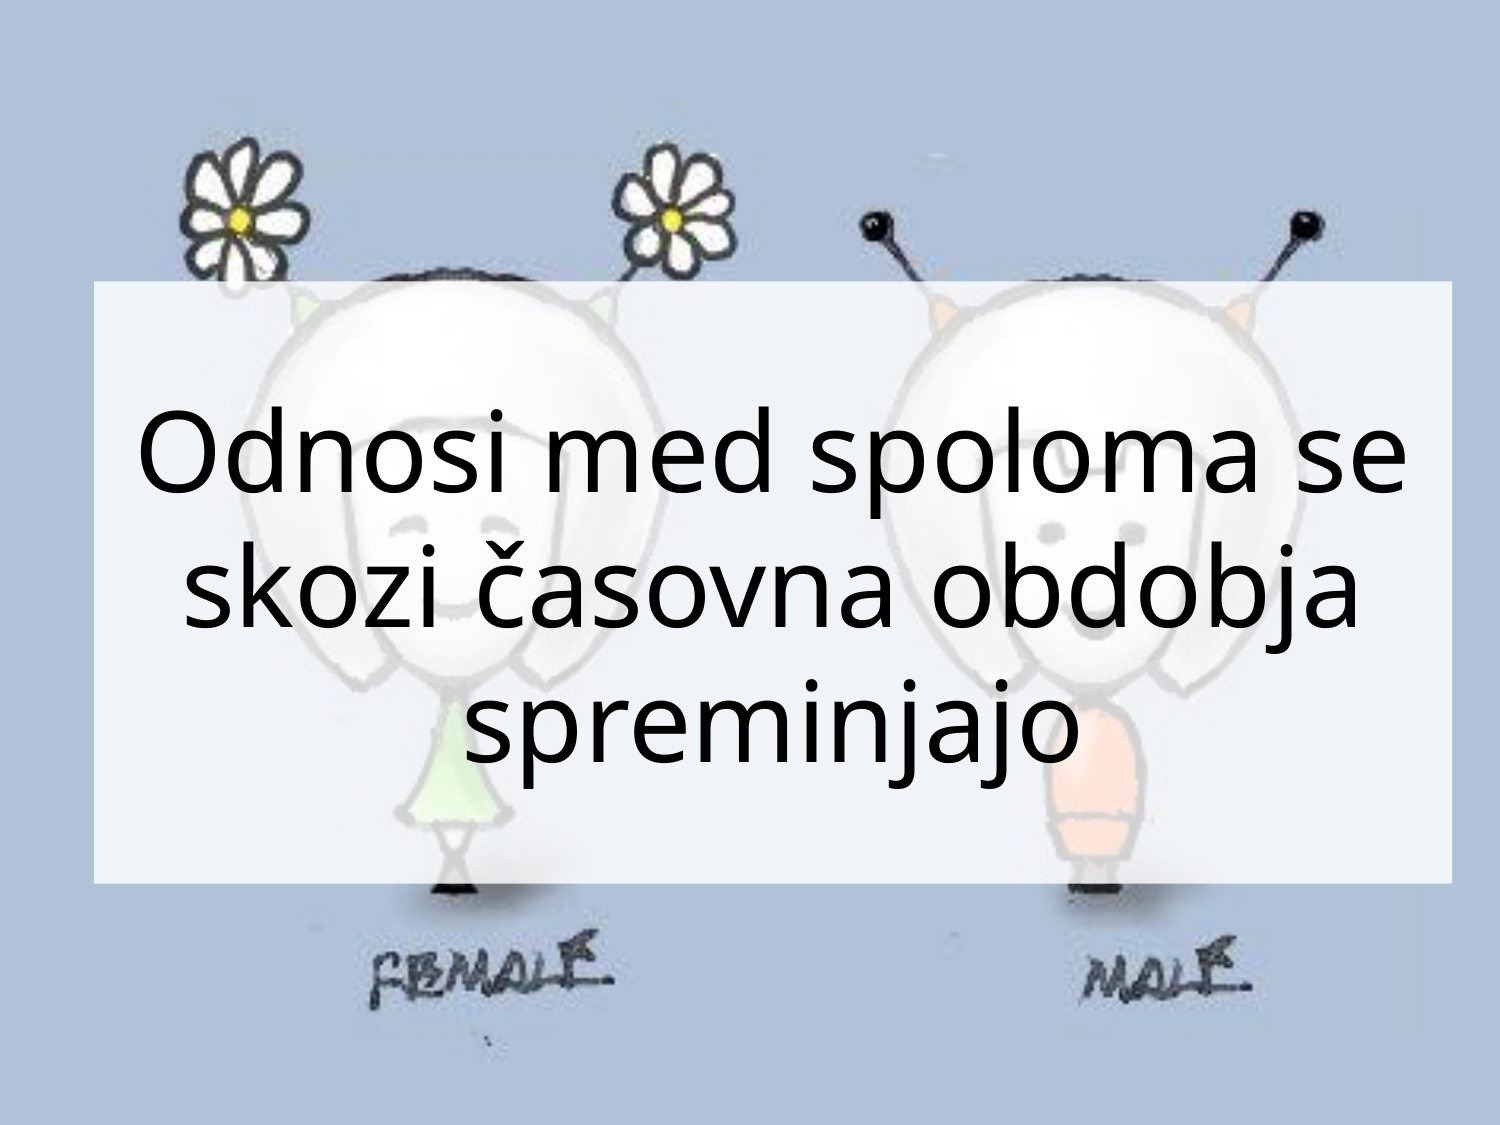

# Odnosi med spoloma se skozi časovna obdobja spreminjajo